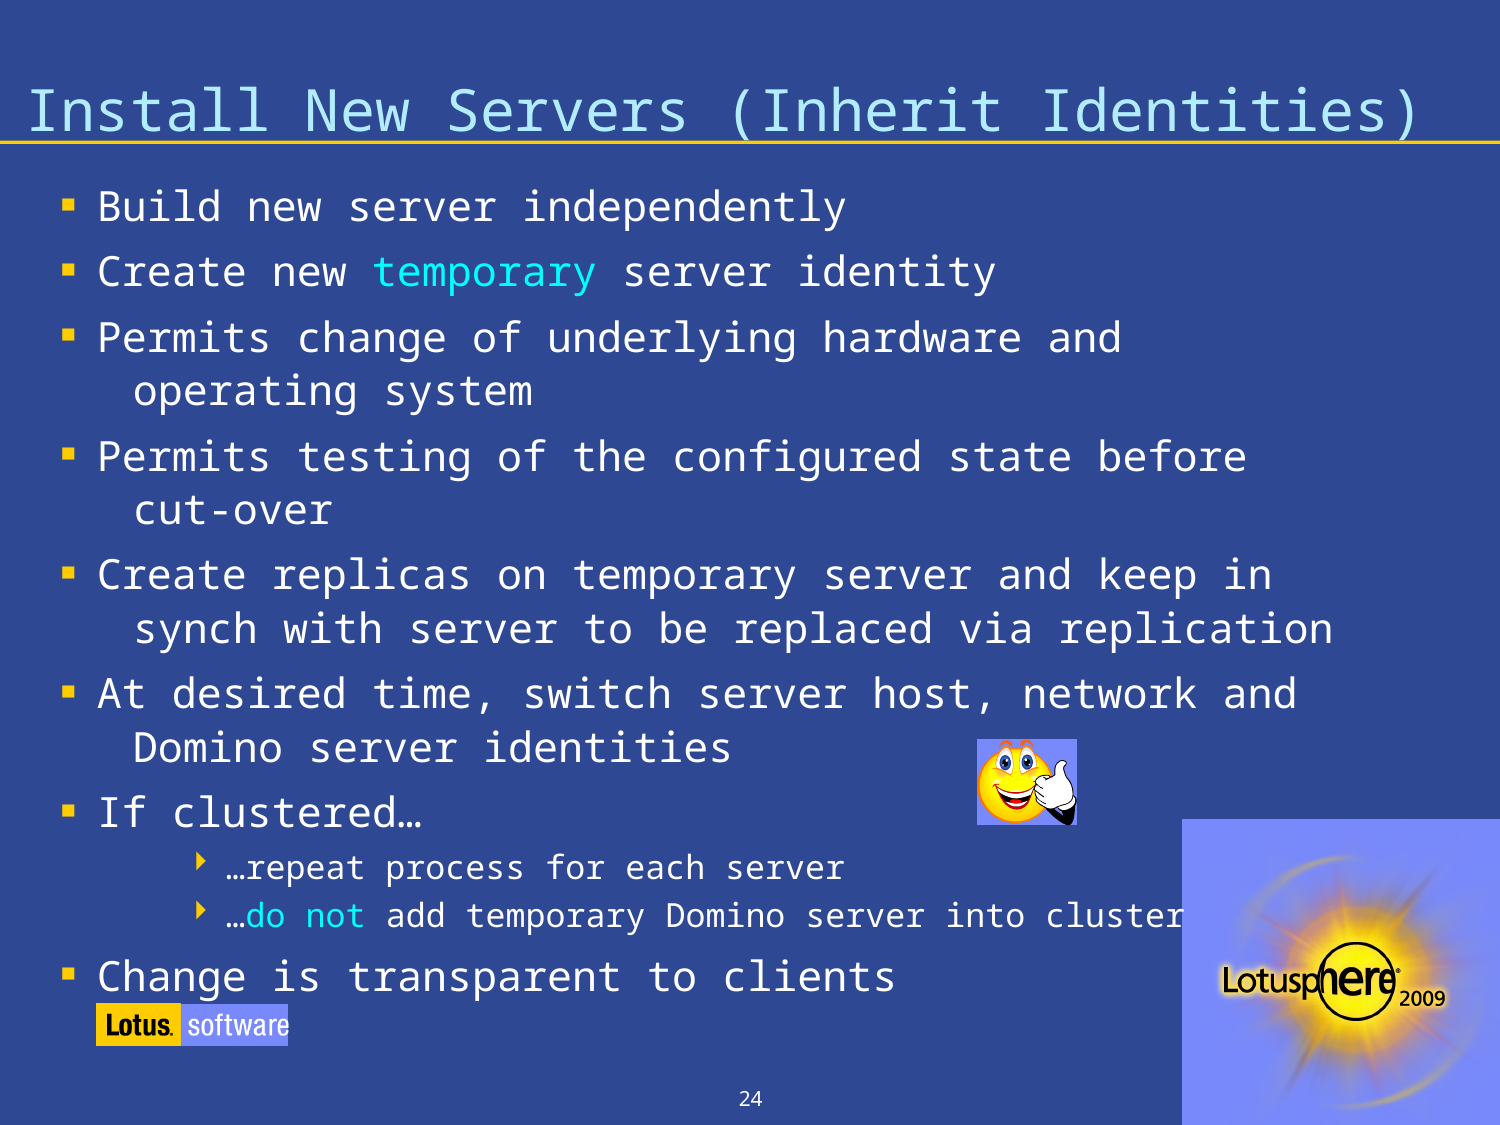

# Install New Servers (Inherit Identities)
Build new server independently
Create new temporary server identity
Permits change of underlying hardware and operating system
Permits testing of the configured state before cut-over
Create replicas on temporary server and keep in synch with server to be replaced via replication
At desired time, switch server host, network and Domino server identities
If clustered…
…repeat process for each server
…do not add temporary Domino server into cluster
Change is transparent to clients
24